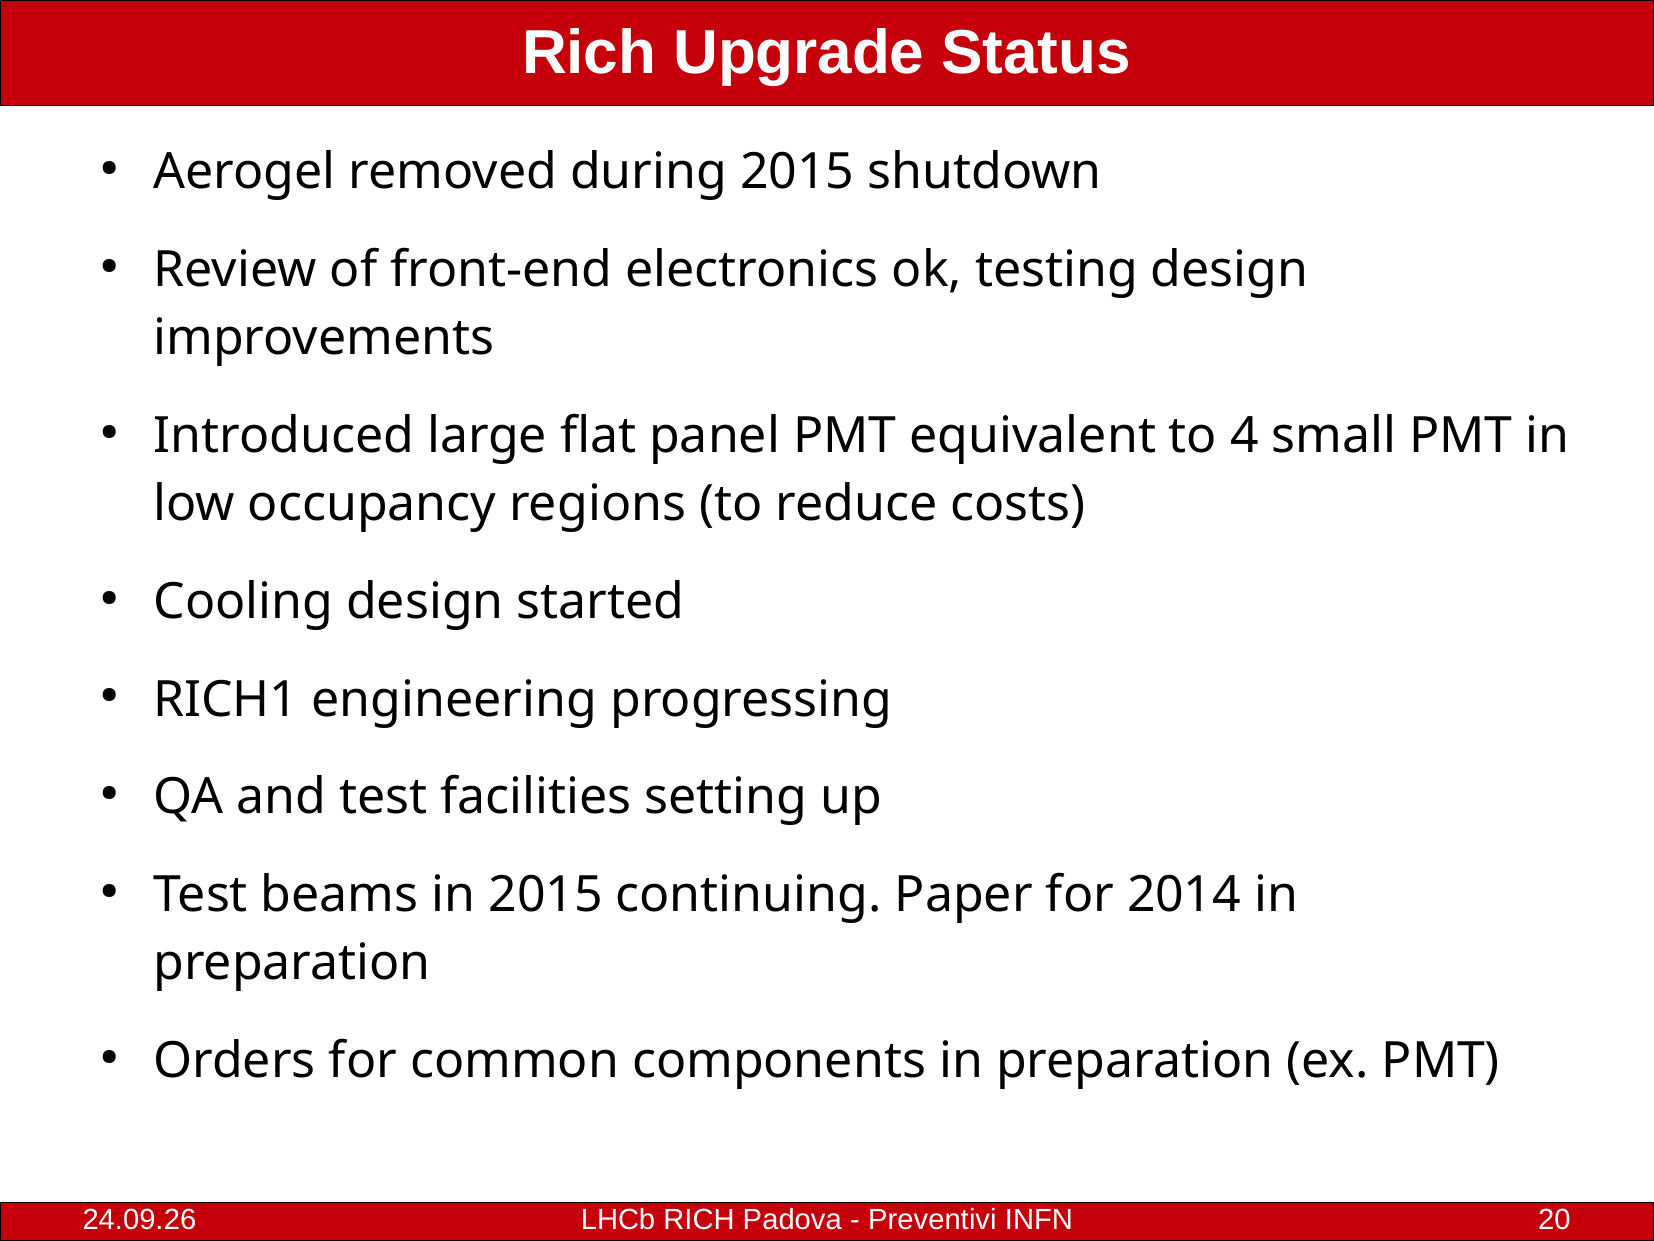

# Rich Upgrade Status
Aerogel removed during 2015 shutdown
Review of front-end electronics ok, testing design improvements
Introduced large flat panel PMT equivalent to 4 small PMT in low occupancy regions (to reduce costs)
Cooling design started
RICH1 engineering progressing
QA and test facilities setting up
Test beams in 2015 continuing. Paper for 2014 in preparation
Orders for common components in preparation (ex. PMT)
LHCb RICH Padova - Preventivi INFN
20